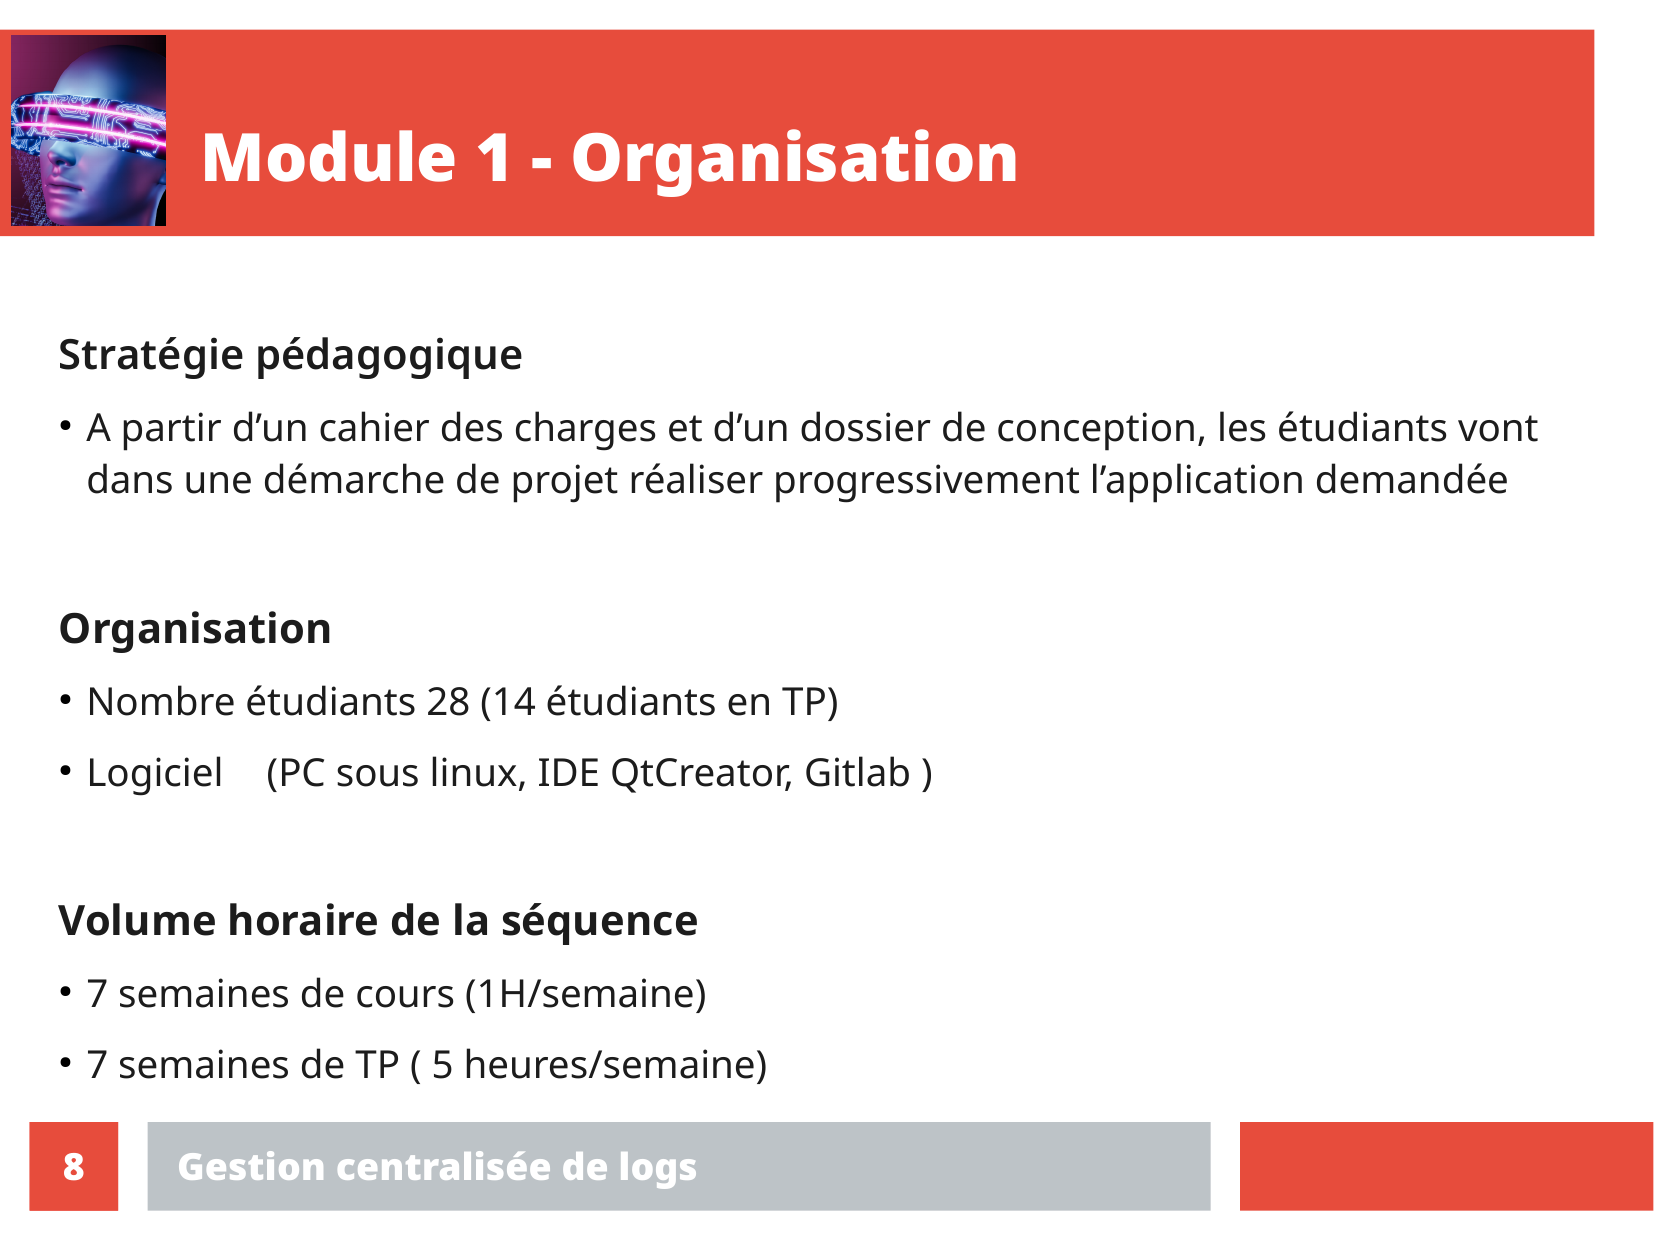

# Module 1 - Organisation
Stratégie pédagogique
A partir d’un cahier des charges et d’un dossier de conception, les étudiants vont dans une démarche de projet réaliser progressivement l’application demandée
Organisation
Nombre étudiants 28 (14 étudiants en TP)
Logiciel	 (PC sous linux, IDE QtCreator, Gitlab )
Volume horaire de la séquence
7 semaines de cours (1H/semaine)
7 semaines de TP ( 5 heures/semaine)
8
Gestion centralisée de logs